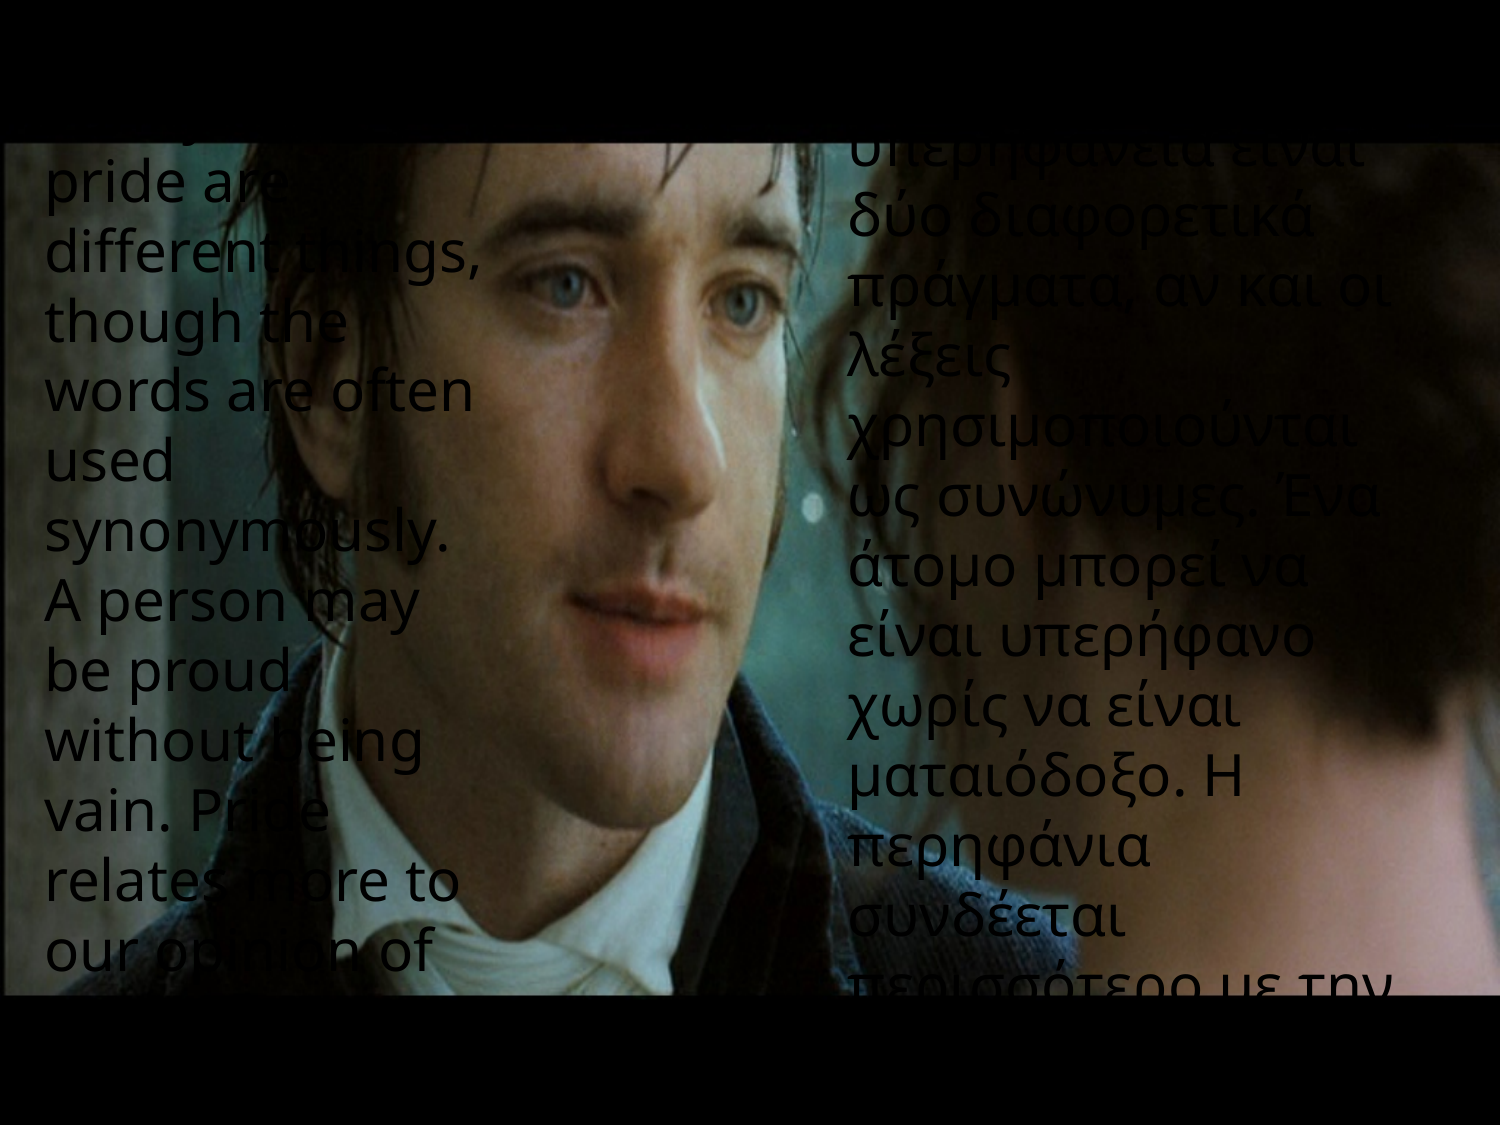

Η ματαιοδοξία και η υπερηφάνεια είναι δύο διαφορετικά πράγματα, αν και οι λέξεις χρησιμοποιούνται ως συνώνυμες. Ένα άτομο μπορεί να είναι υπερήφανο χωρίς να είναι ματαιόδοξο. Η περηφάνια συνδέεται περισσότερο με την αυτοσυνείδηση μας, ενώ η ματαιοδοξία με την εικόνα που θα θέλαμε να έχουν οι άλλοι για εμάς
Vanity and pride are different things, though the words are often used synonymously. A person may be proud without being vain. Pride relates more to our opinion of ourselves, vanity to what we would have others think of us